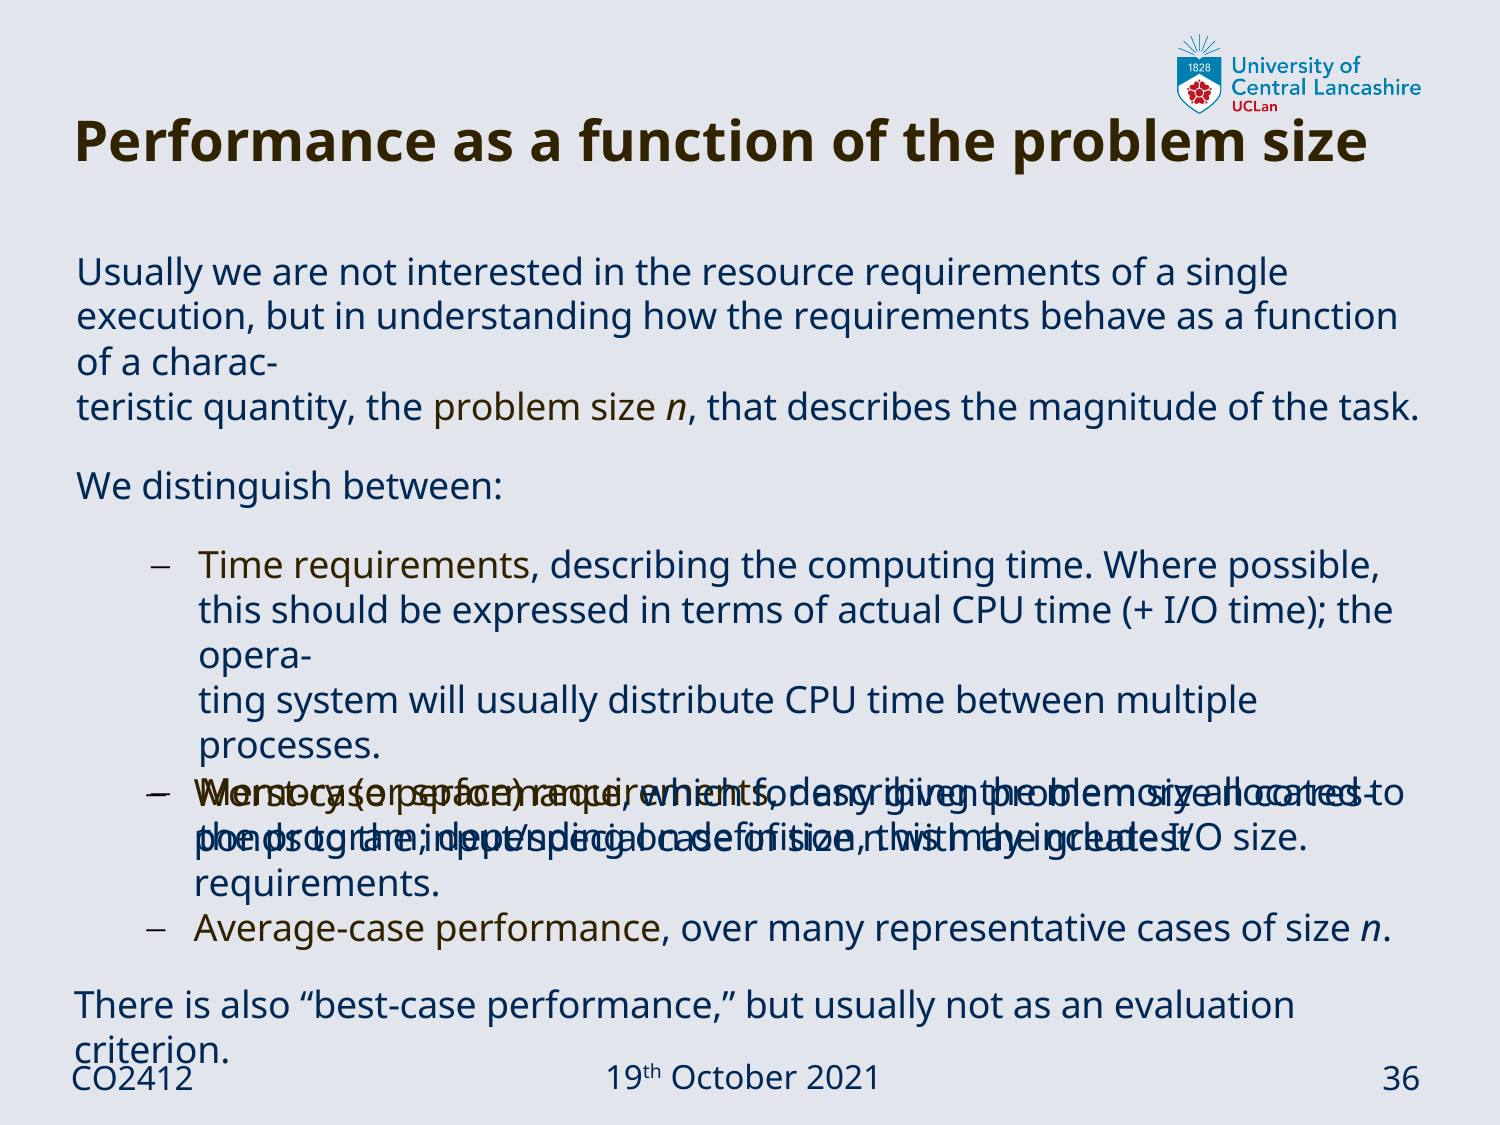

# Performance as a function of the problem size
Usually we are not interested in the resource requirements of a single execution, but in understanding how the requirements behave as a function of a charac-
teristic quantity, the problem size n, that describes the magnitude of the task.
We distinguish between:
Time requirements, describing the computing time. Where possible, this should be expressed in terms of actual CPU time (+ I/O time); the opera-
ting system will usually distribute CPU time between multiple processes.
Memory (or space) requirements, describing the memory allocated to the program; depending on definition, this may include I/O size.
Worst-case performance, which for any given problem size n corres-
ponds to the input/special case of size n with the greatest requirements.
Average-case performance, over many representative cases of size n.
There is also “best-case performance,” but usually not as an evaluation criterion.